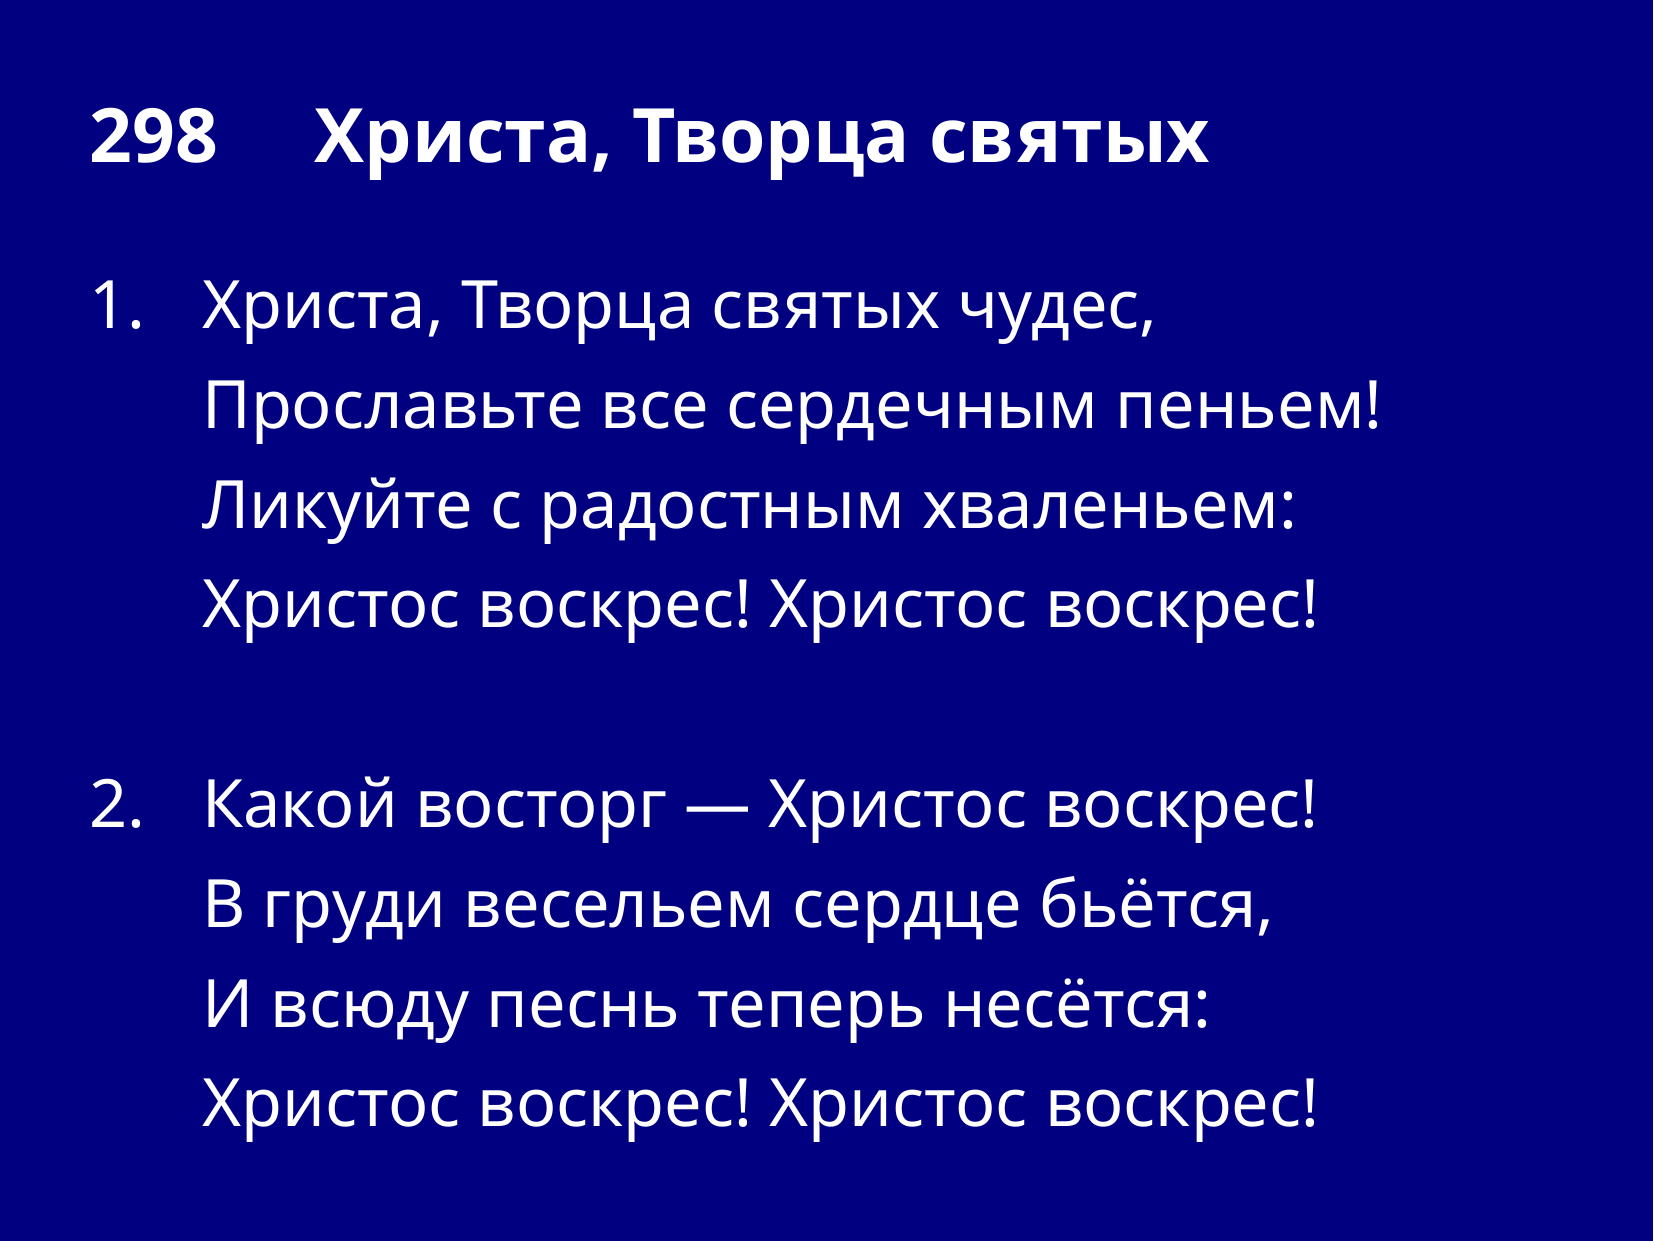

298	Христа, Творца святых
1.	Христа, Творца святых чудес,
	Прославьте все сердечным пеньем!
	Ликуйте с радостным хваленьем:
	Христос воскрес! Христос воскрес!
2.	Какой восторг — Христос воскрес!
	В груди весельем сердце бьётся,
	И всюду песнь теперь несётся:
	Христос воскрес! Христос воскрес!